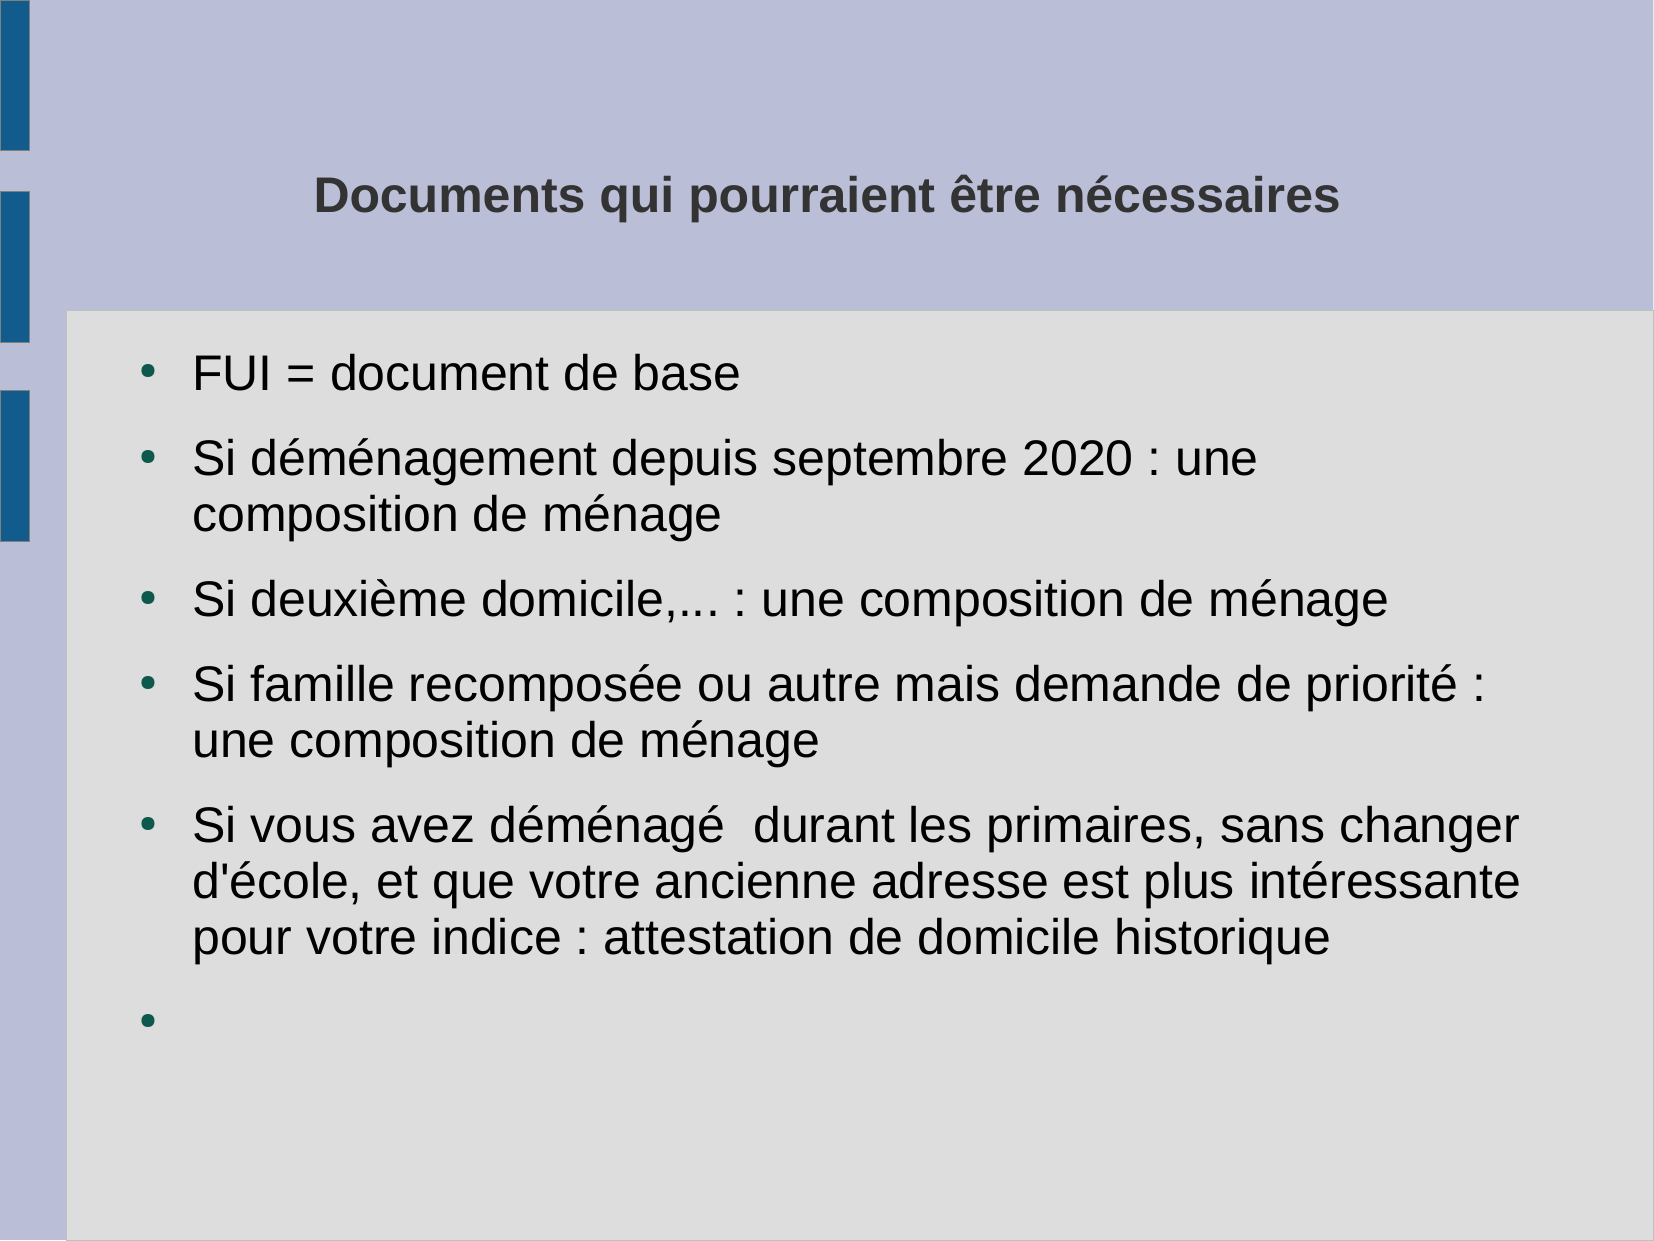

# Documents qui pourraient être nécessaires
FUI = document de base
Si déménagement depuis septembre 2020 : une composition de ménage
Si deuxième domicile,... : une composition de ménage
Si famille recomposée ou autre mais demande de priorité : une composition de ménage
Si vous avez déménagé durant les primaires, sans changer d'école, et que votre ancienne adresse est plus intéressante pour votre indice : attestation de domicile historique